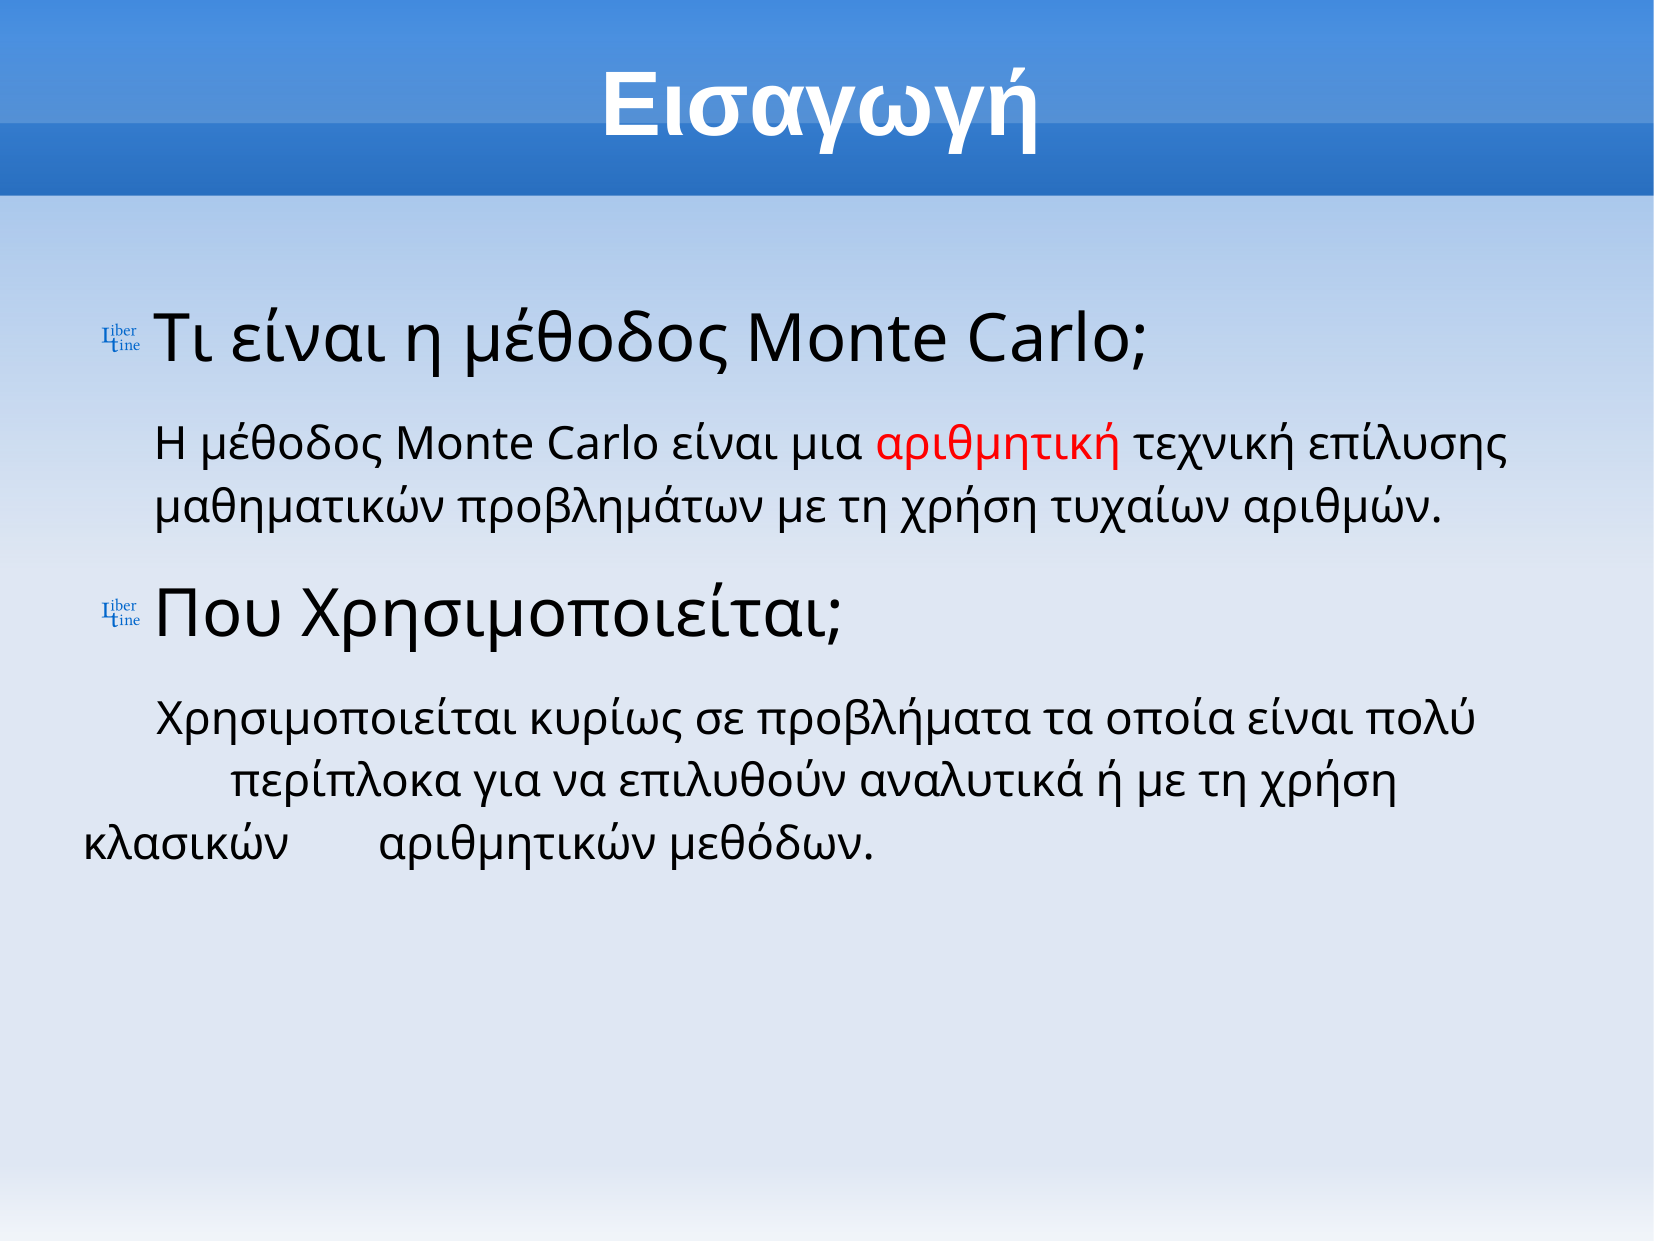

# Εισαγωγή
Τι είναι η μέθοδος Monte Carlo;
Η μέθοδος Monte Carlo είναι μια αριθμητική τεχνική επίλυσης μαθηματικών προβλημάτων με τη χρήση τυχαίων αριθμών.
Που Χρησιμοποιείται;
 	Χρησιμοποιείται κυρίως σε προβλήματα τα οποία είναι πολύ 			περίπλοκα για να επιλυθούν αναλυτικά ή με τη χρήση κλασικών 		αριθμητικών μεθόδων.